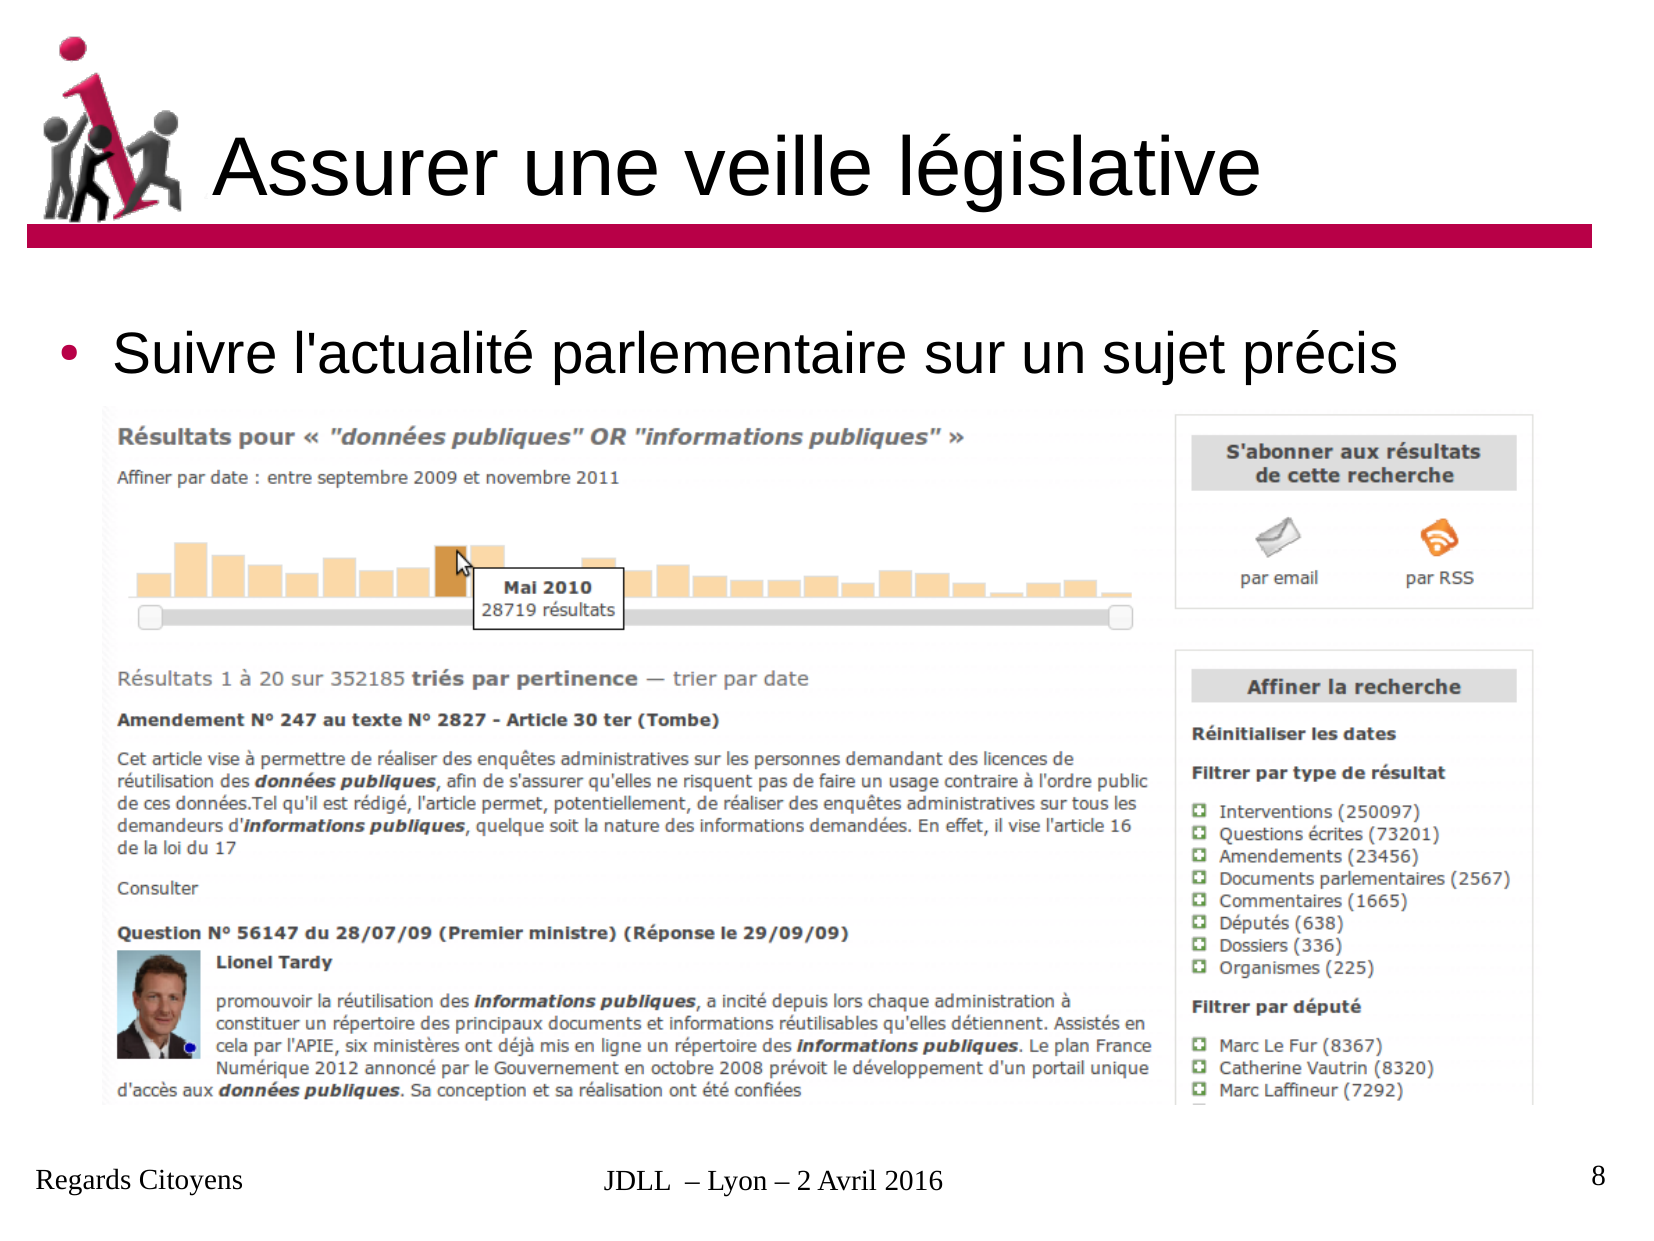

# Assurer une veille législative
Suivre l'actualité parlementaire sur un sujet précis
8